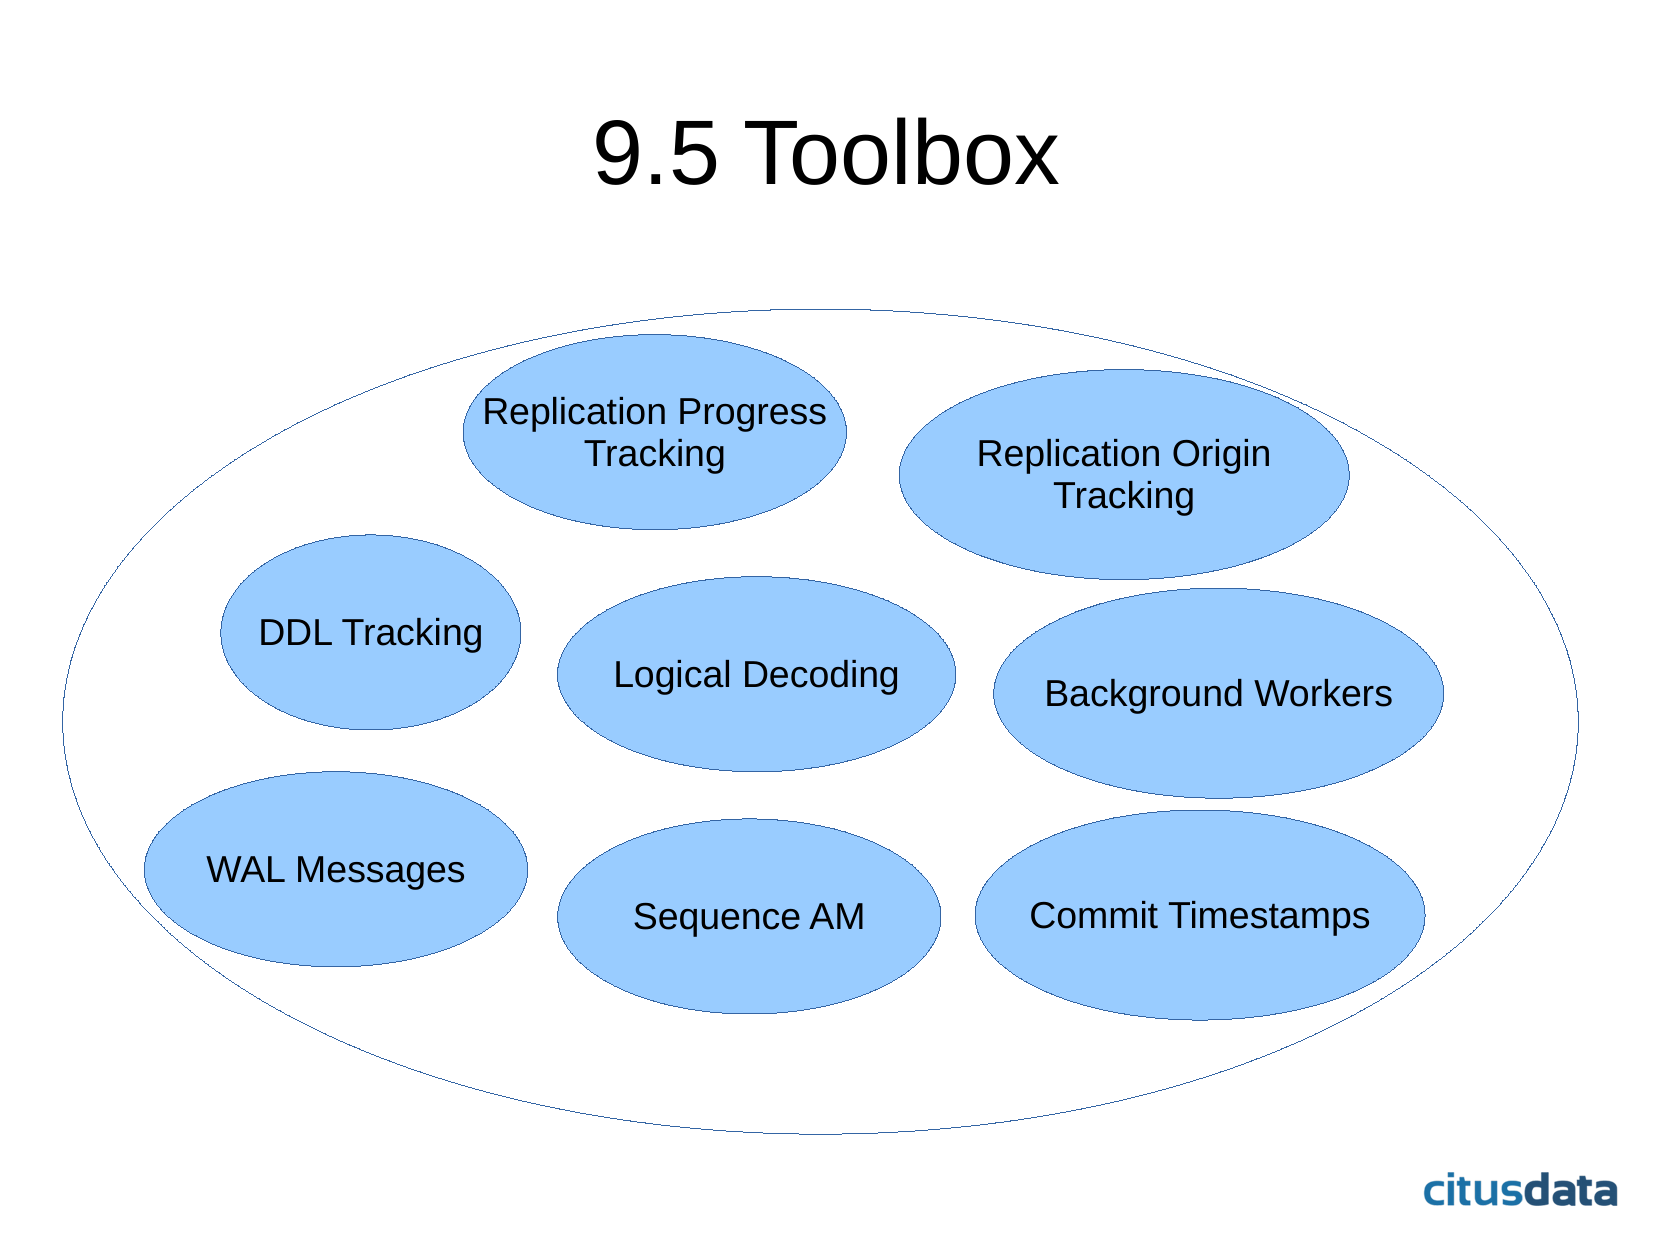

# 9.5 Toolbox
Replication Progress
Tracking
Replication Origin
Tracking
DDL Tracking
Logical Decoding
Background Workers
WAL Messages
Commit Timestamps
Sequence AM